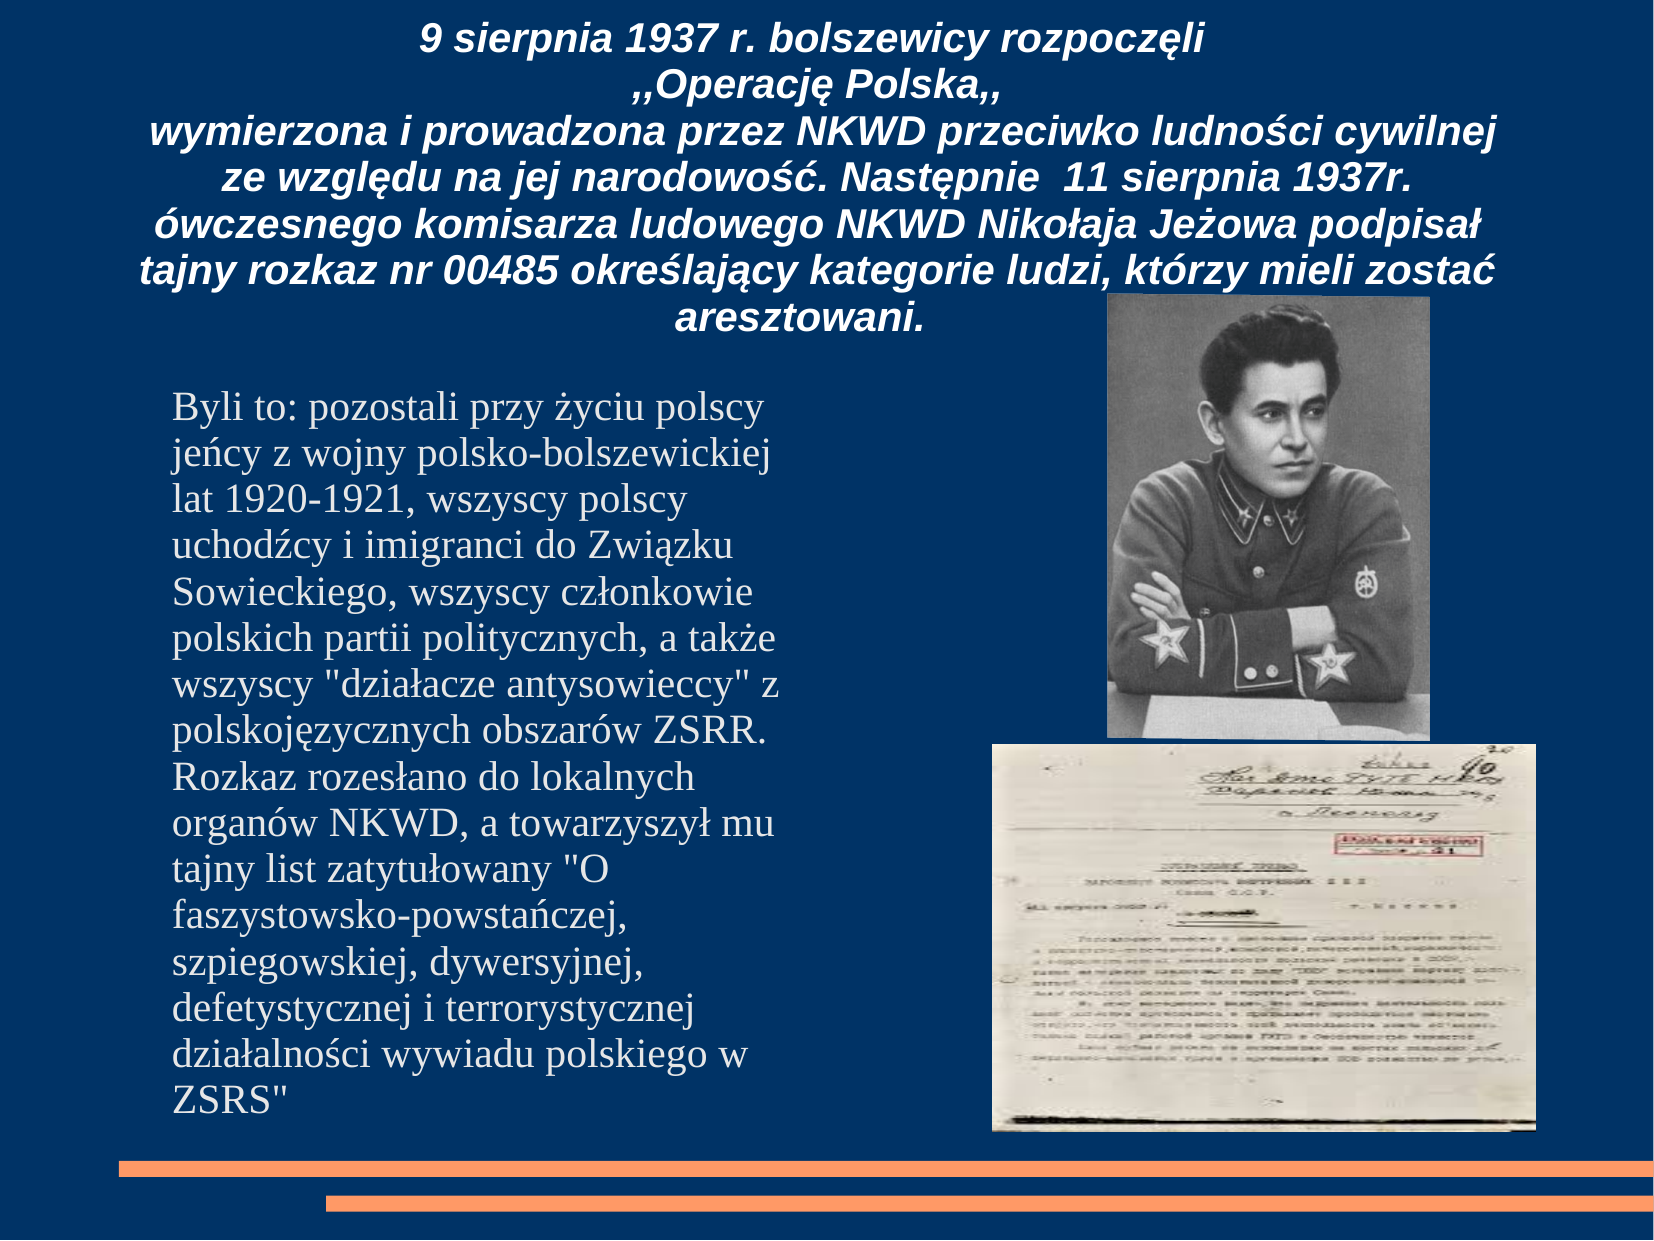

# 9 sierpnia 1937 r. bolszewicy rozpoczęli ,,Operację Polska,, wymierzona i prowadzona przez NKWD przeciwko ludności cywilnej ze względu na jej narodowość. Następnie 11 sierpnia 1937r. ówczesnego komisarza ludowego NKWD Nikołaja Jeżowa podpisał tajny rozkaz nr 00485 określający kategorie ludzi, którzy mieli zostać aresztowani.
Byli to: pozostali przy życiu polscy jeńcy z wojny polsko-bolszewickiej lat 1920-1921, wszyscy polscy uchodźcy i imigranci do Związku Sowieckiego, wszyscy członkowie polskich partii politycznych, a także wszyscy "działacze antysowieccy" z polskojęzycznych obszarów ZSRR. Rozkaz rozesłano do lokalnych organów NKWD, a towarzyszył mu tajny list zatytułowany "O faszystowsko-powstańczej, szpiegowskiej, dywersyjnej, defetystycznej i terrorystycznej działalności wywiadu polskiego w ZSRS"